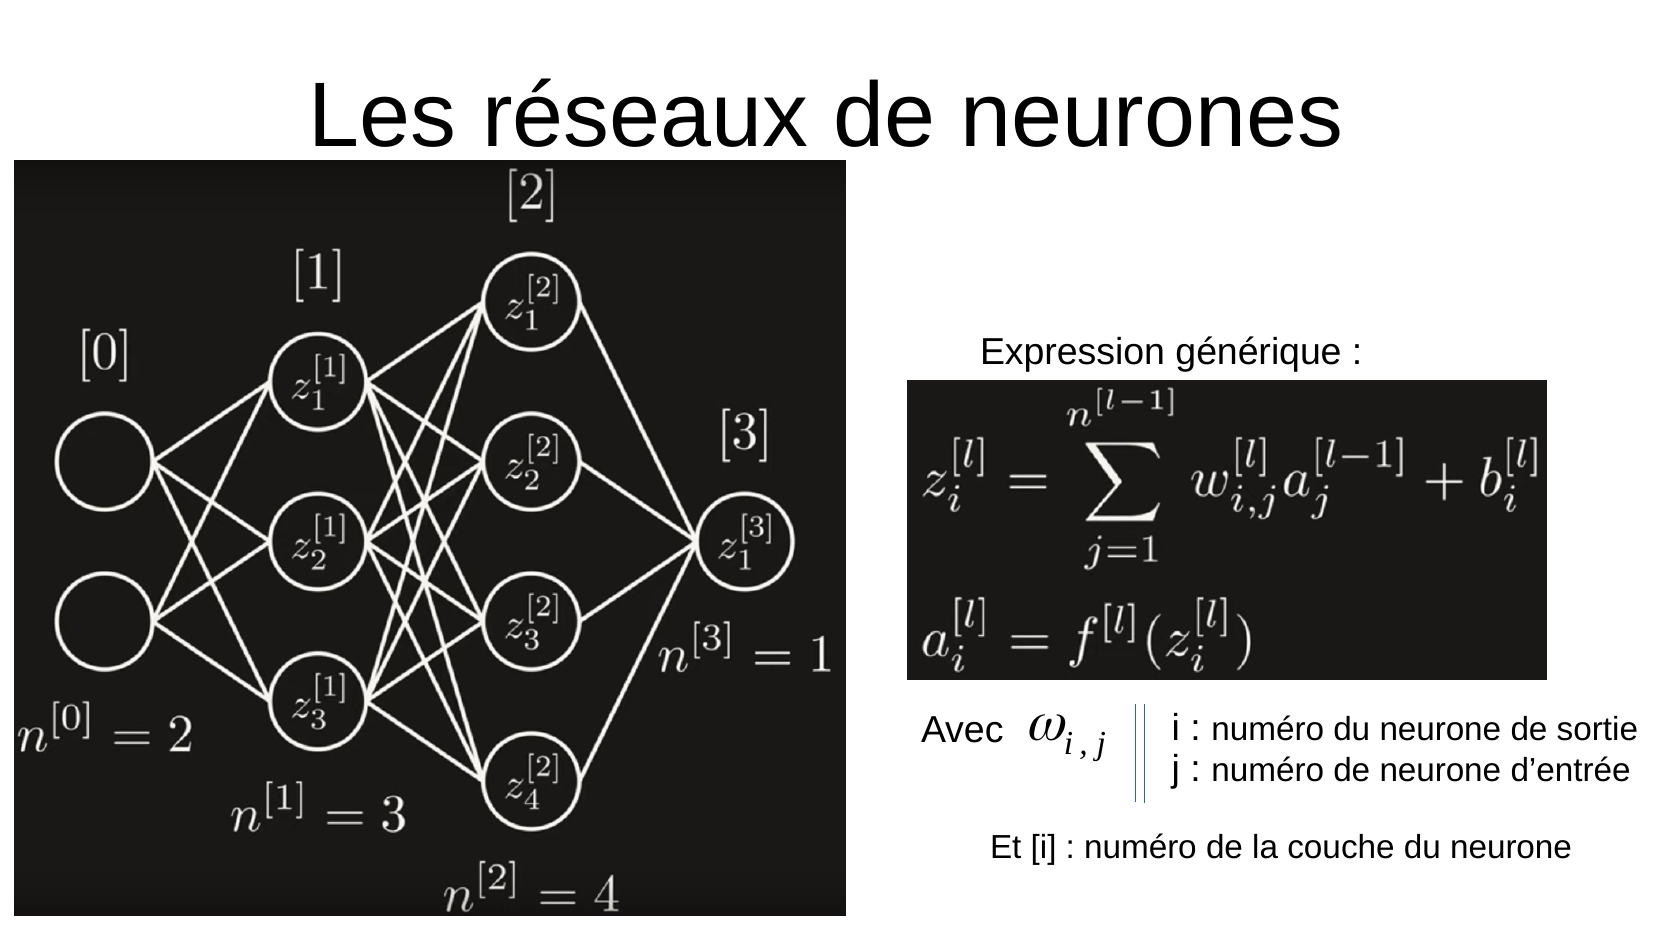

# Les réseaux de neurones
Expression générique :
i : numéro du neurone de sortie
j : numéro de neurone d’entrée
Avec
Et [i] : numéro de la couche du neurone